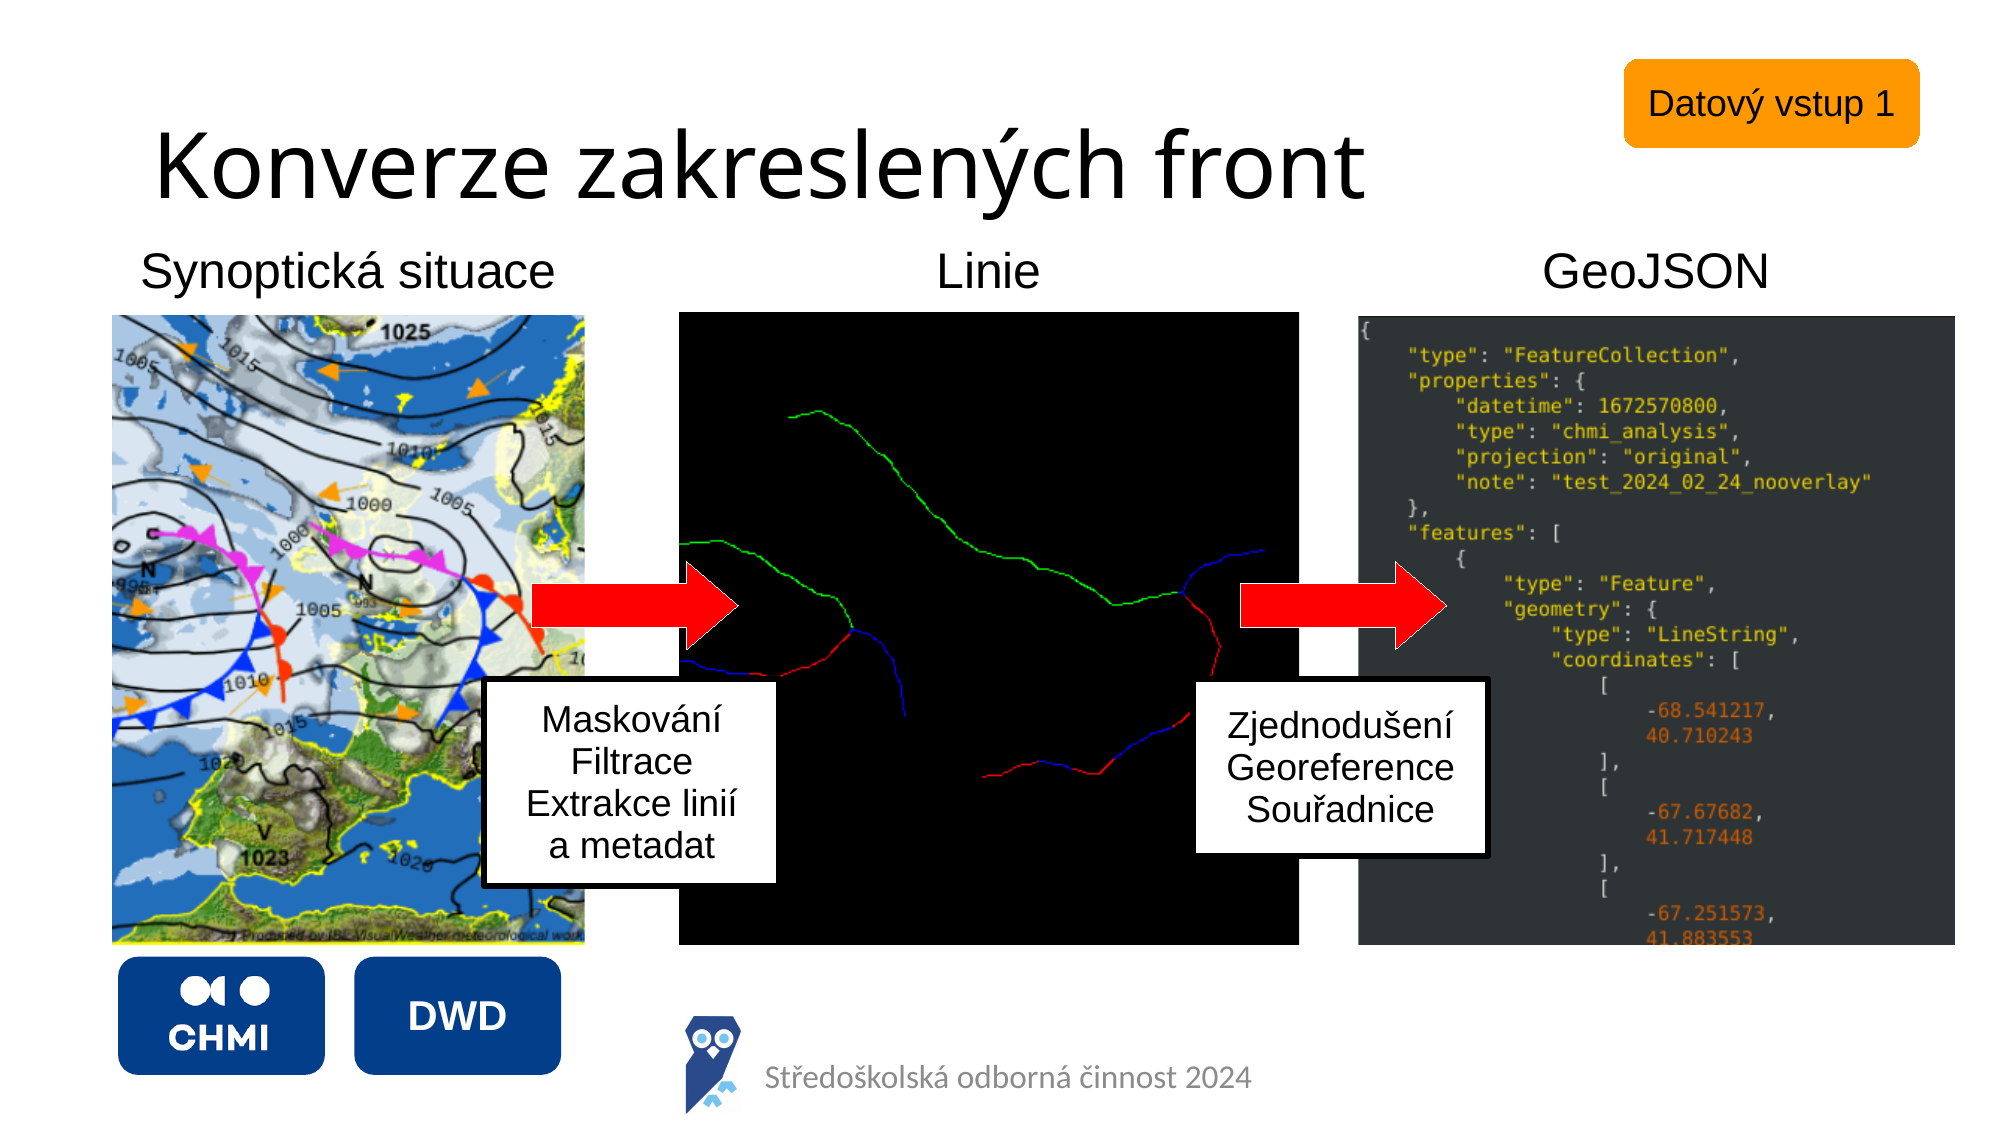

Datový vstup 1
# Konverze zakreslených front
Synoptická situace
Linie
GeoJSON
Maskování
Filtrace
Extrakce linií
a metadat
Zjednodušení
Georeference
Souřadnice
DWD
Středoškolská odborná činnost 2024